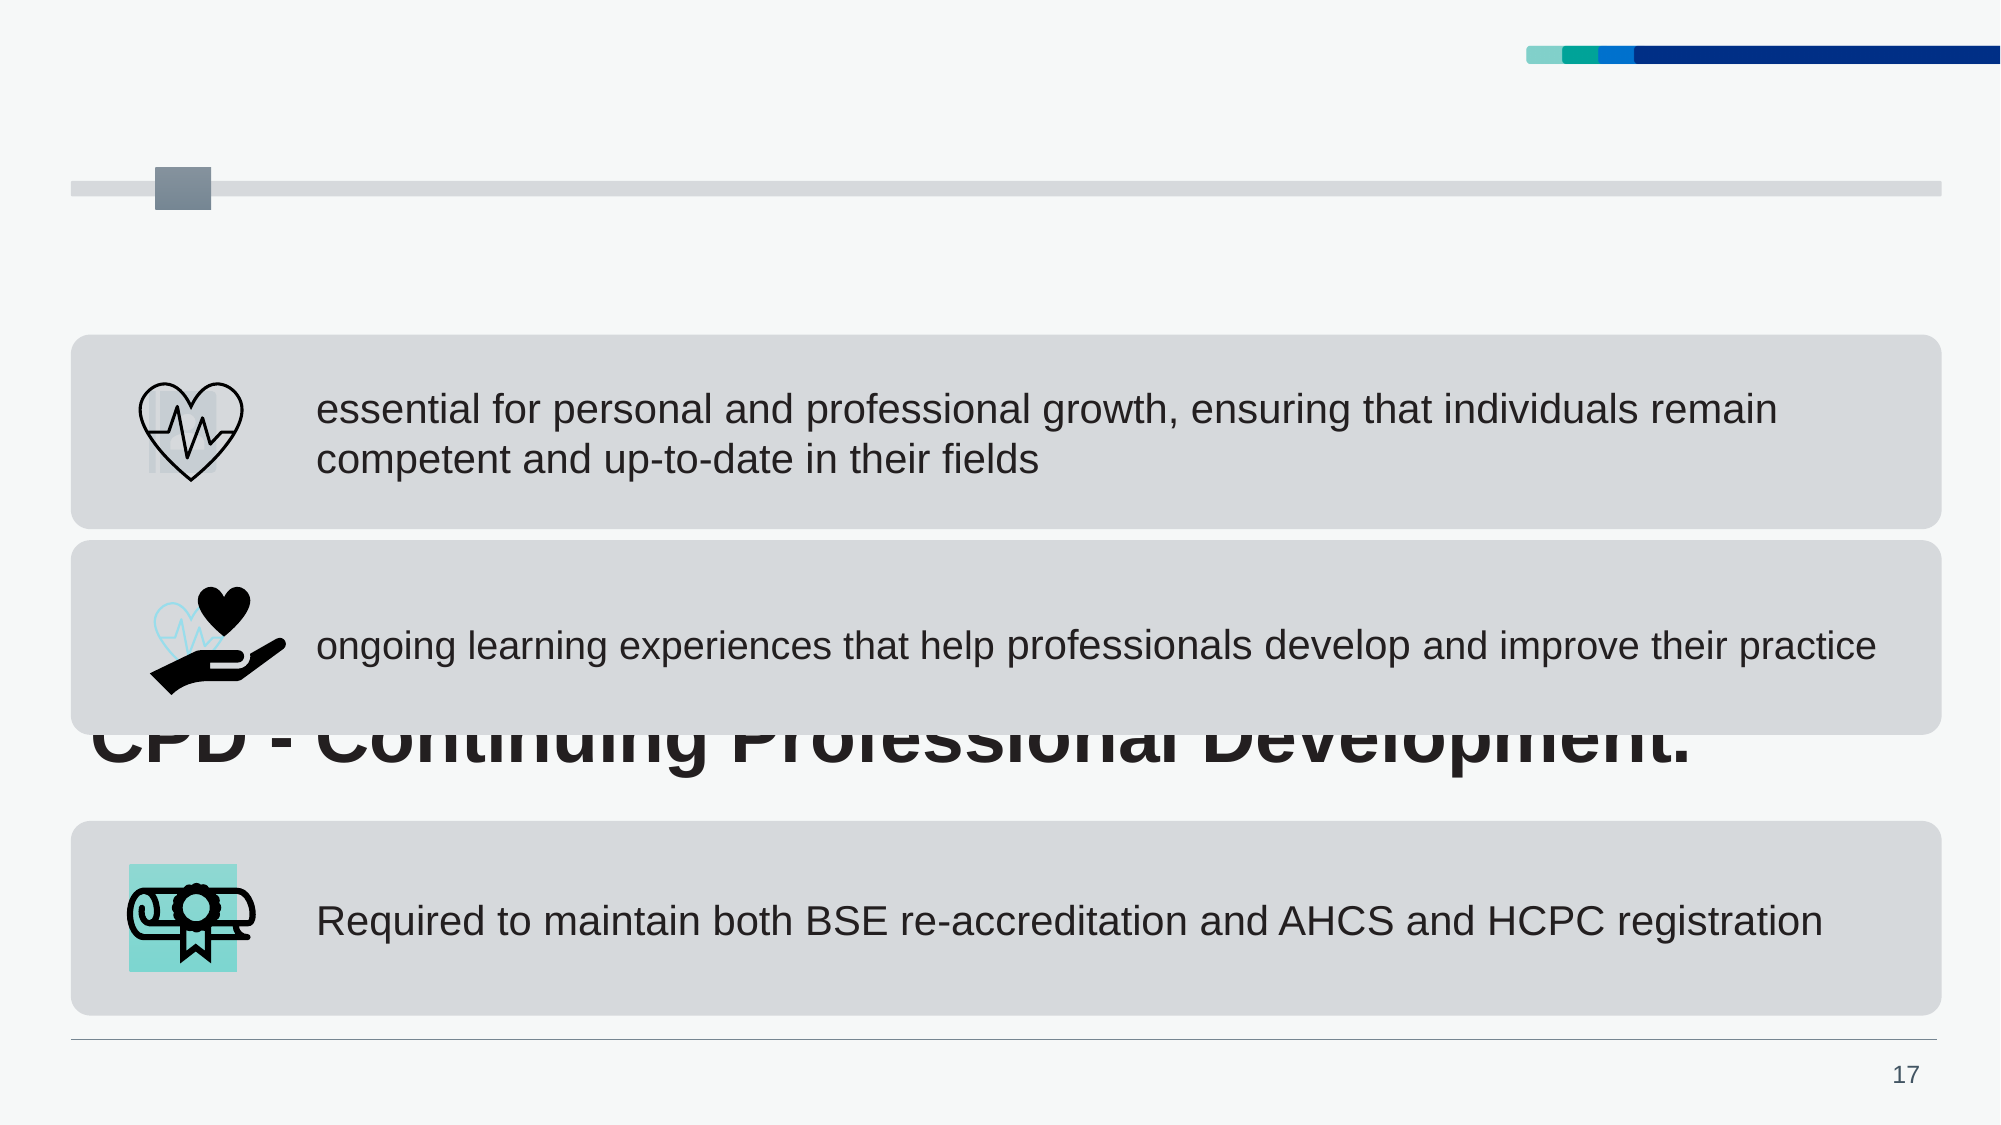

essential for personal and professional growth, ensuring that individuals remain competent and up-to-date in their fields
ongoing learning experiences that help professionals develop and improve their practice
Required to maintain both BSE re-accreditation and AHCS and HCPC registration
# CPD - Continuing Professional Development.